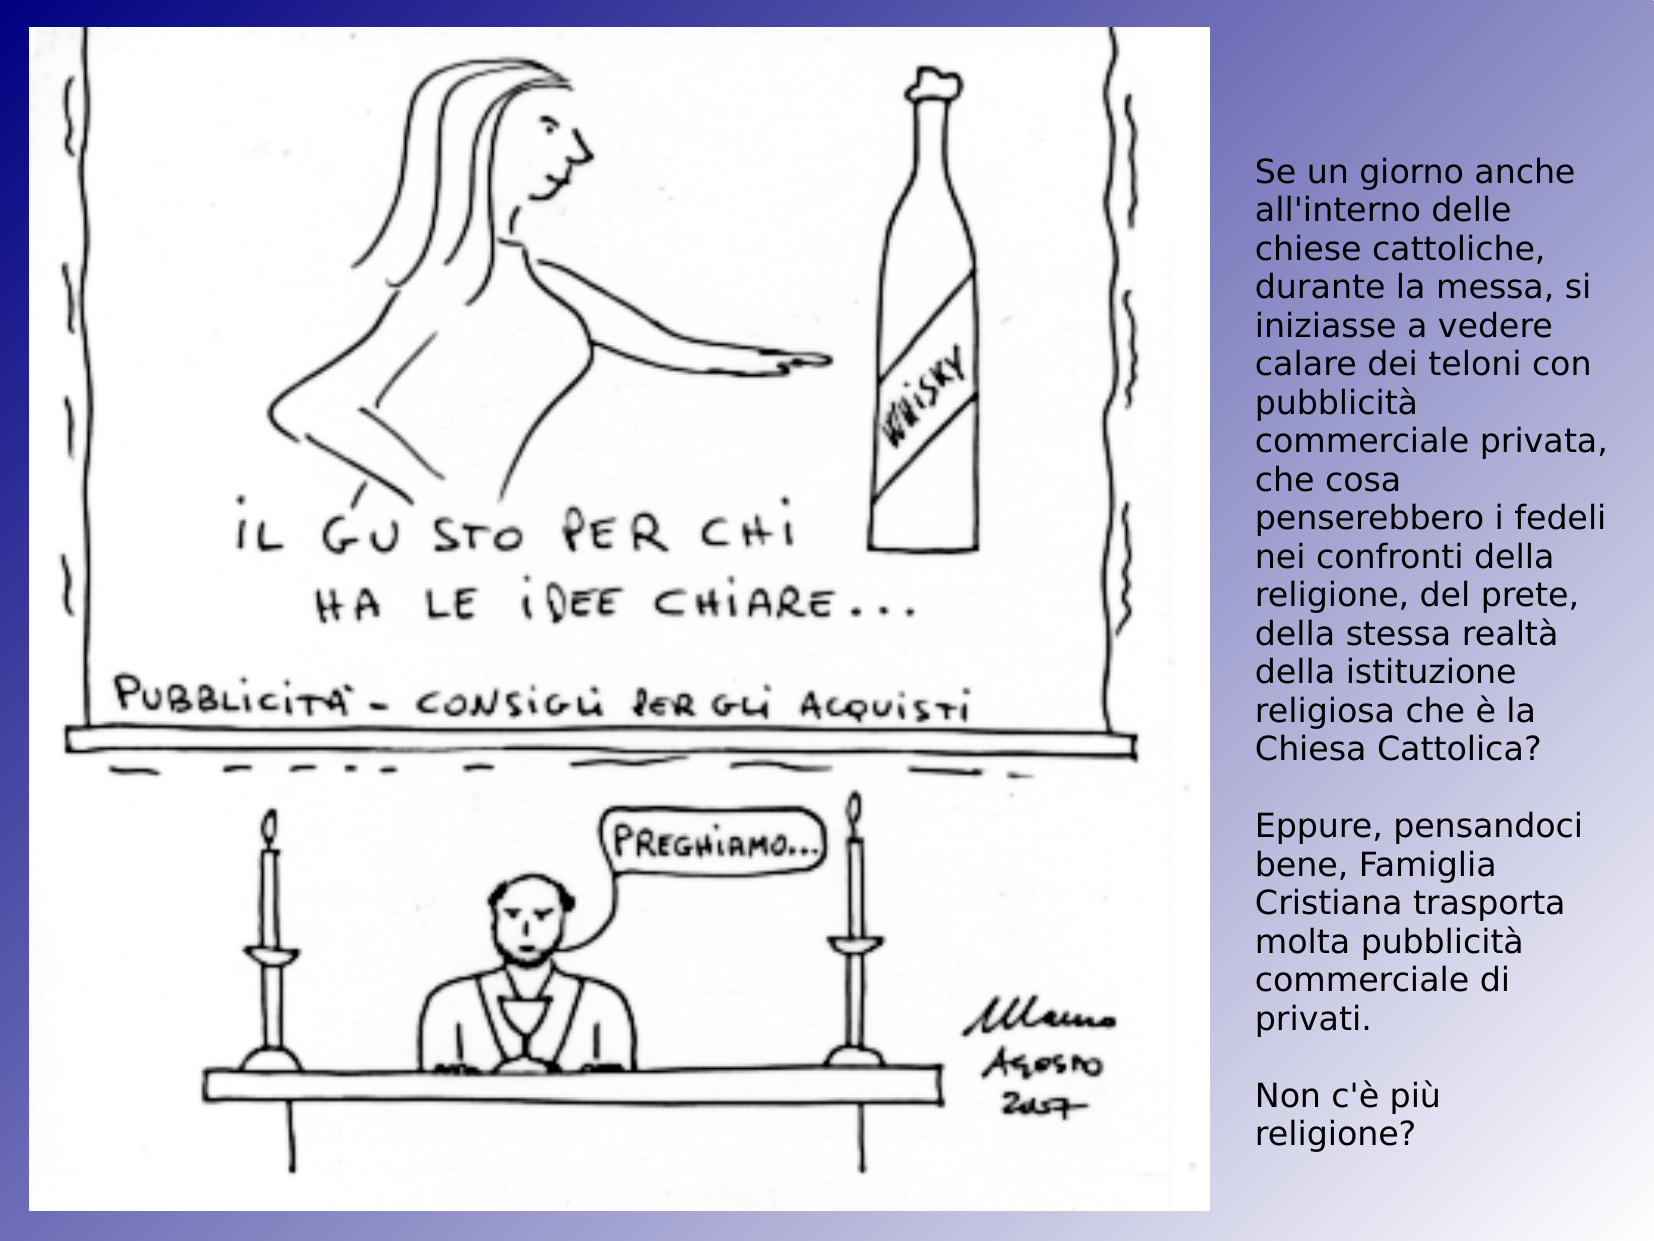

Se un giorno anche all'interno delle chiese cattoliche, durante la messa, si iniziasse a vedere calare dei teloni con pubblicità commerciale privata, che cosa penserebbero i fedeli nei confronti della religione, del prete, della stessa realtà della istituzione religiosa che è la Chiesa Cattolica?
Eppure, pensandoci bene, Famiglia Cristiana trasporta molta pubblicità commerciale di privati.
Non c'è più religione?